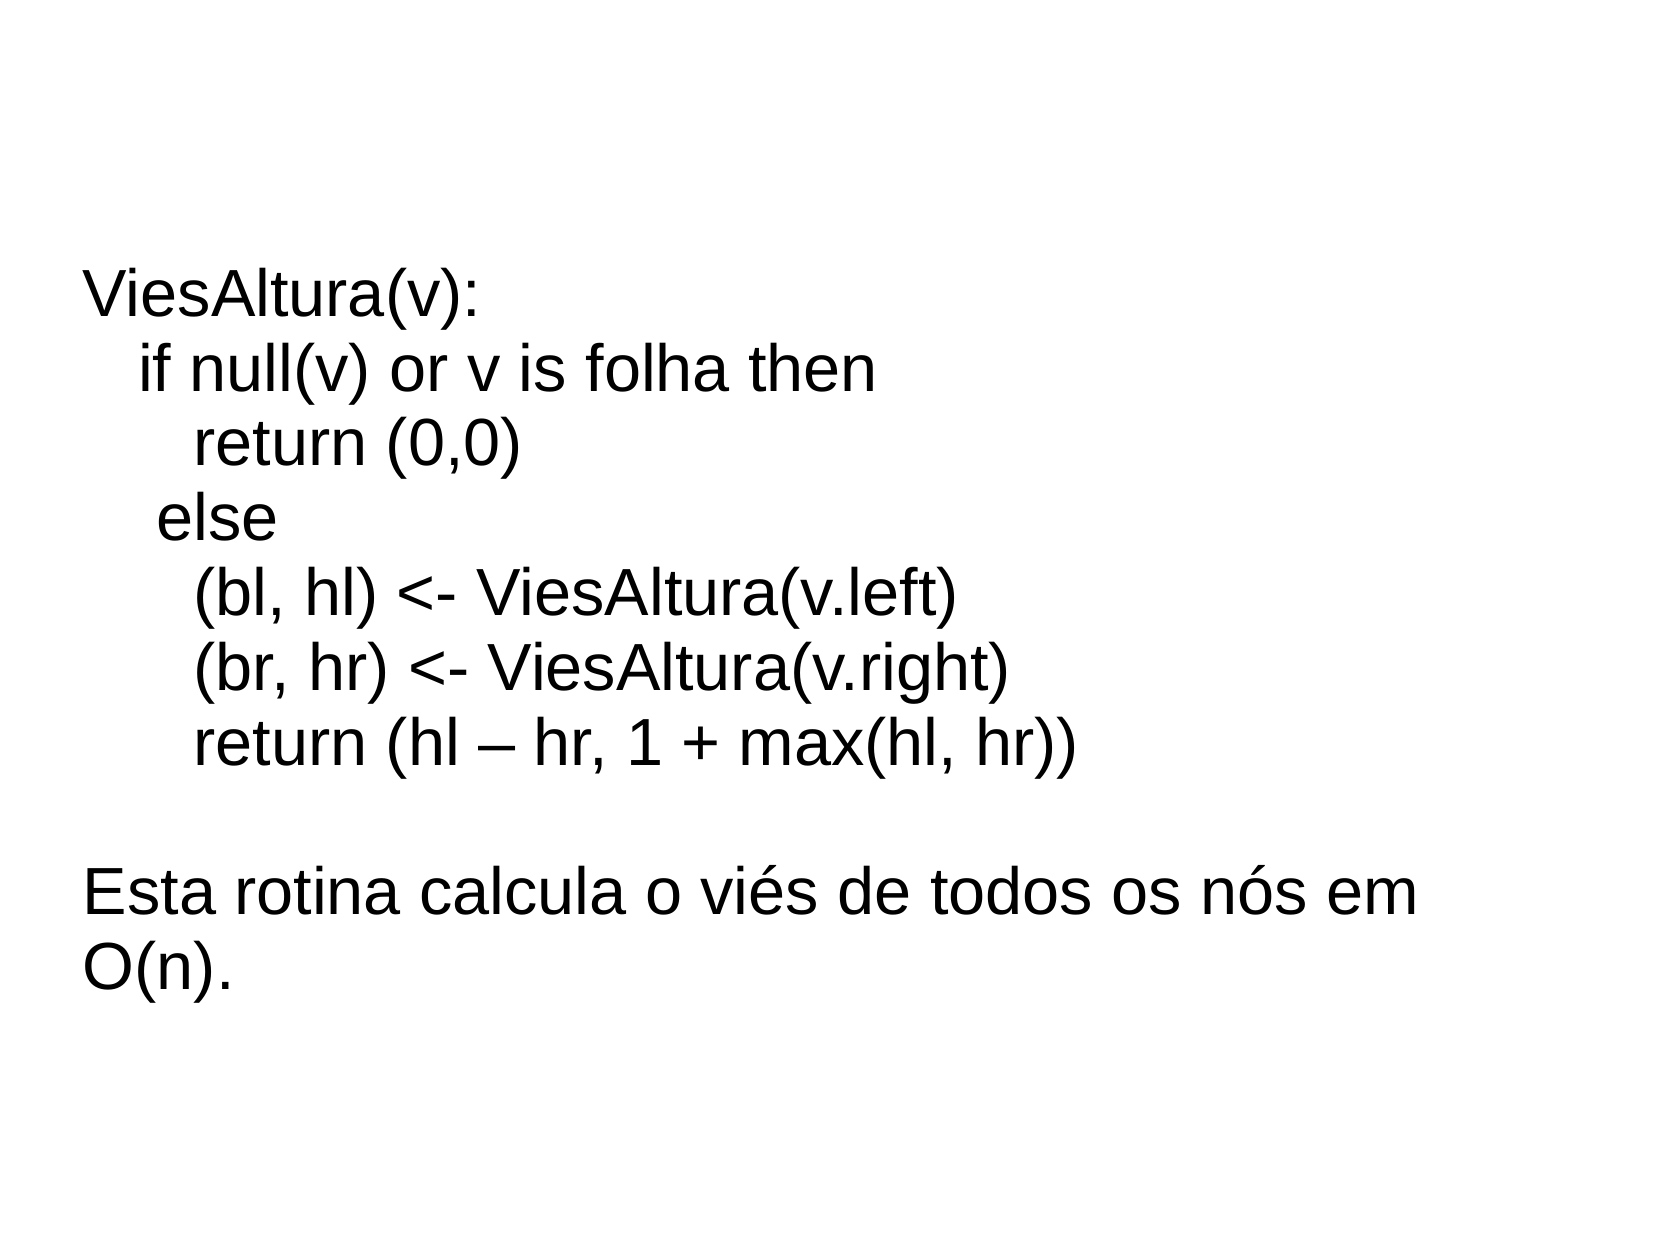

# ViesAltura(v):
 if null(v) or v is folha then
 return (0,0)
 else
 (bl, hl) <- ViesAltura(v.left)
 (br, hr) <- ViesAltura(v.right)
 return (hl – hr, 1 + max(hl, hr))
Esta rotina calcula o viés de todos os nós em O(n).